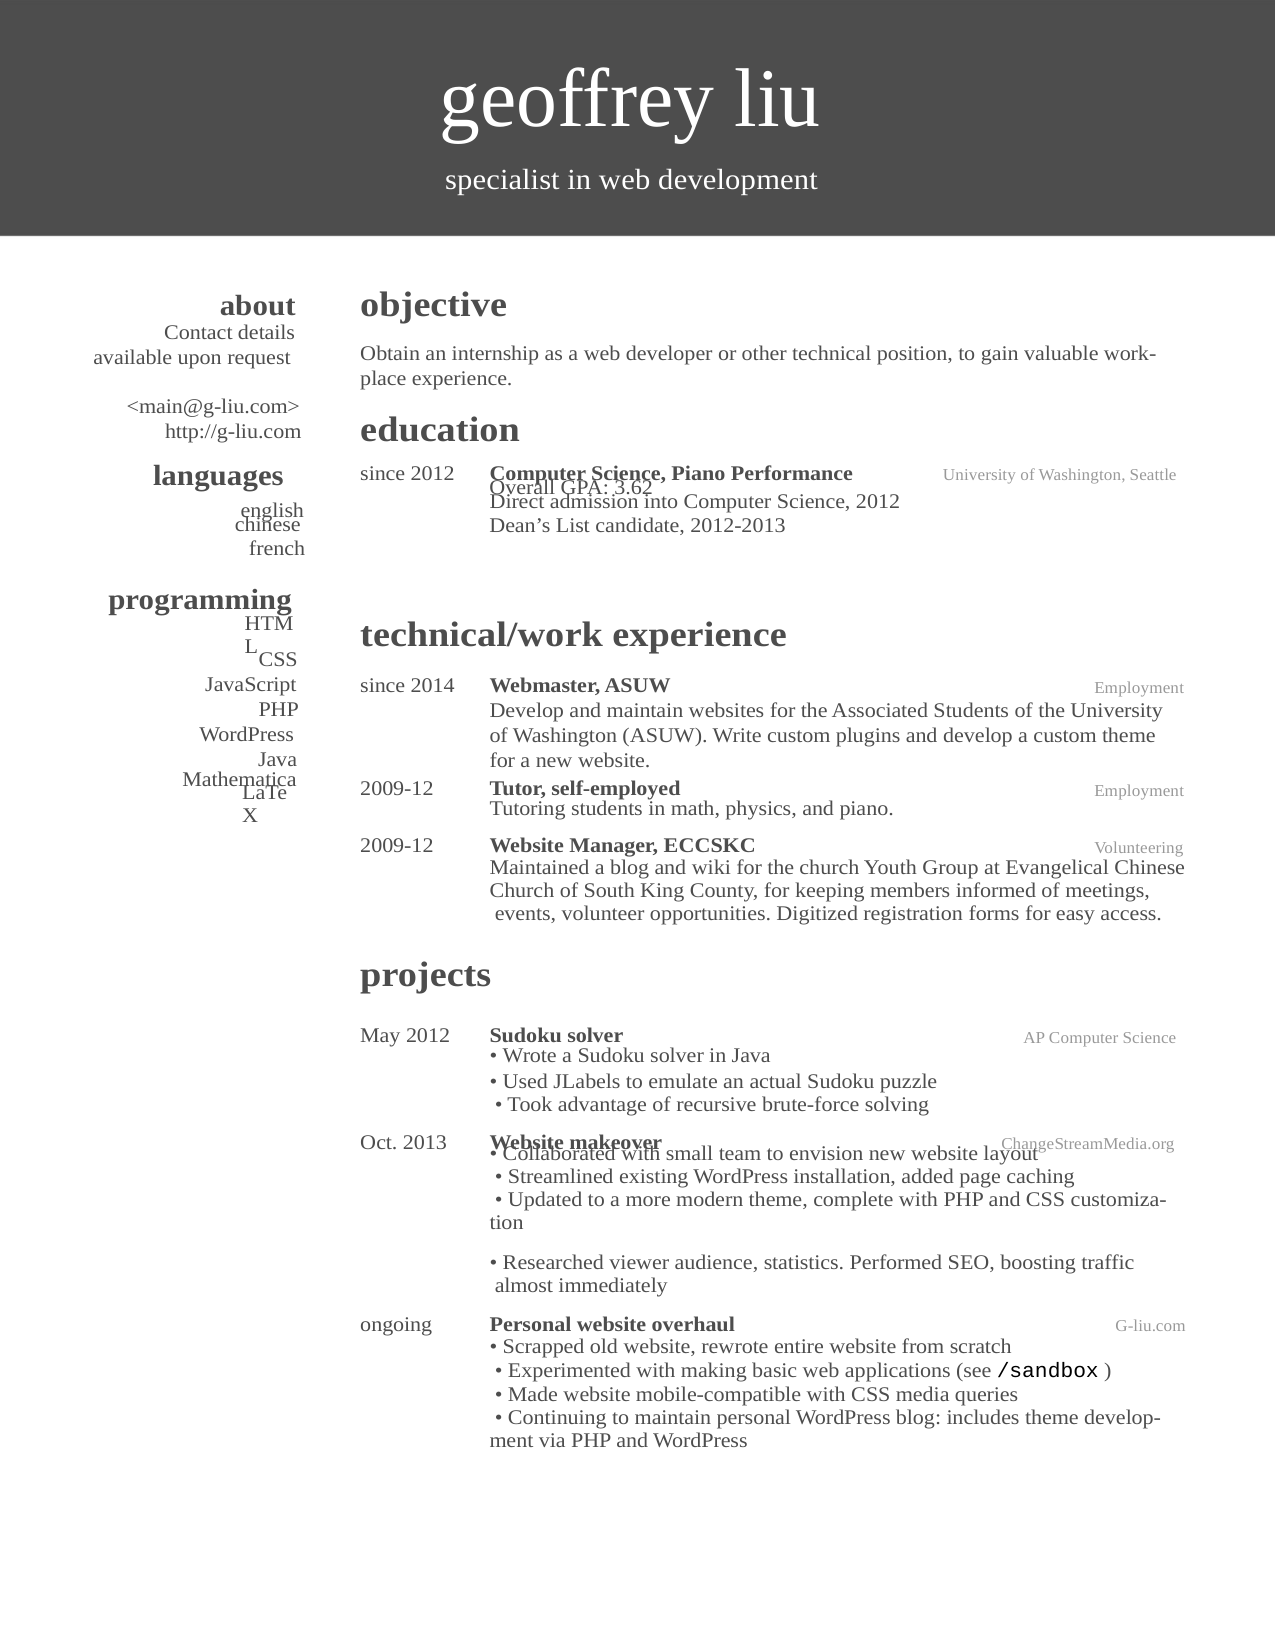

# geoffrey liu
specialist in web development
objective
about
Contact details
Obtain an internship as a web developer or other technical position, to gain valuable work-
available upon request
place experience.
<main@g-liu.com>
education
http://g-liu.com
languages
since 2012
Computer Science, Piano Performance
University of Washington, Seattle
Overall GPA: 3.62
 english
Direct admission into Computer Science, 2012
 chinese
Dean’s List candidate, 2012-2013
 french
programming
HTML
technical/work experience
CSS
JavaScript
since 2014
Webmaster, ASUW
Employment
PHP
Develop and maintain websites for the Associated Students of the University
WordPress
of Washington (ASUW). Write custom plugins and develop a custom theme
Java
for a new website.
Mathematica
2009-12
Tutor, self-employed
Employment
LaTeX
Tutoring students in math, physics, and piano.
2009-12
Website Manager, ECCSKC
Volunteering
Maintained a blog and wiki for the church Youth Group at Evangelical Chinese Church of South King County, for keeping members informed of meetings,
 events, volunteer opportunities. Digitized registration forms for easy access.
projects
May 2012
Sudoku solver
AP Computer Science
• Wrote a Sudoku solver in Java
• Used JLabels to emulate an actual Sudoku puzzle
 • Took advantage of recursive brute-force solving
Oct. 2013
Website makeover
ChangeStreamMedia.org
• Collaborated with small team to envision new website layout
 • Streamlined existing WordPress installation, added page caching
 • Updated to a more modern theme, complete with PHP and CSS customiza- tion
• Researched viewer audience, statistics. Performed SEO, boosting traffic
 almost immediately
ongoing
Personal website overhaul
G-liu.com
• Scrapped old website, rewrote entire website from scratch
 • Experimented with making basic web applications (see /sandbox )
 • Made website mobile-compatible with CSS media queries
 • Continuing to maintain personal WordPress blog: includes theme develop- ment via PHP and WordPress